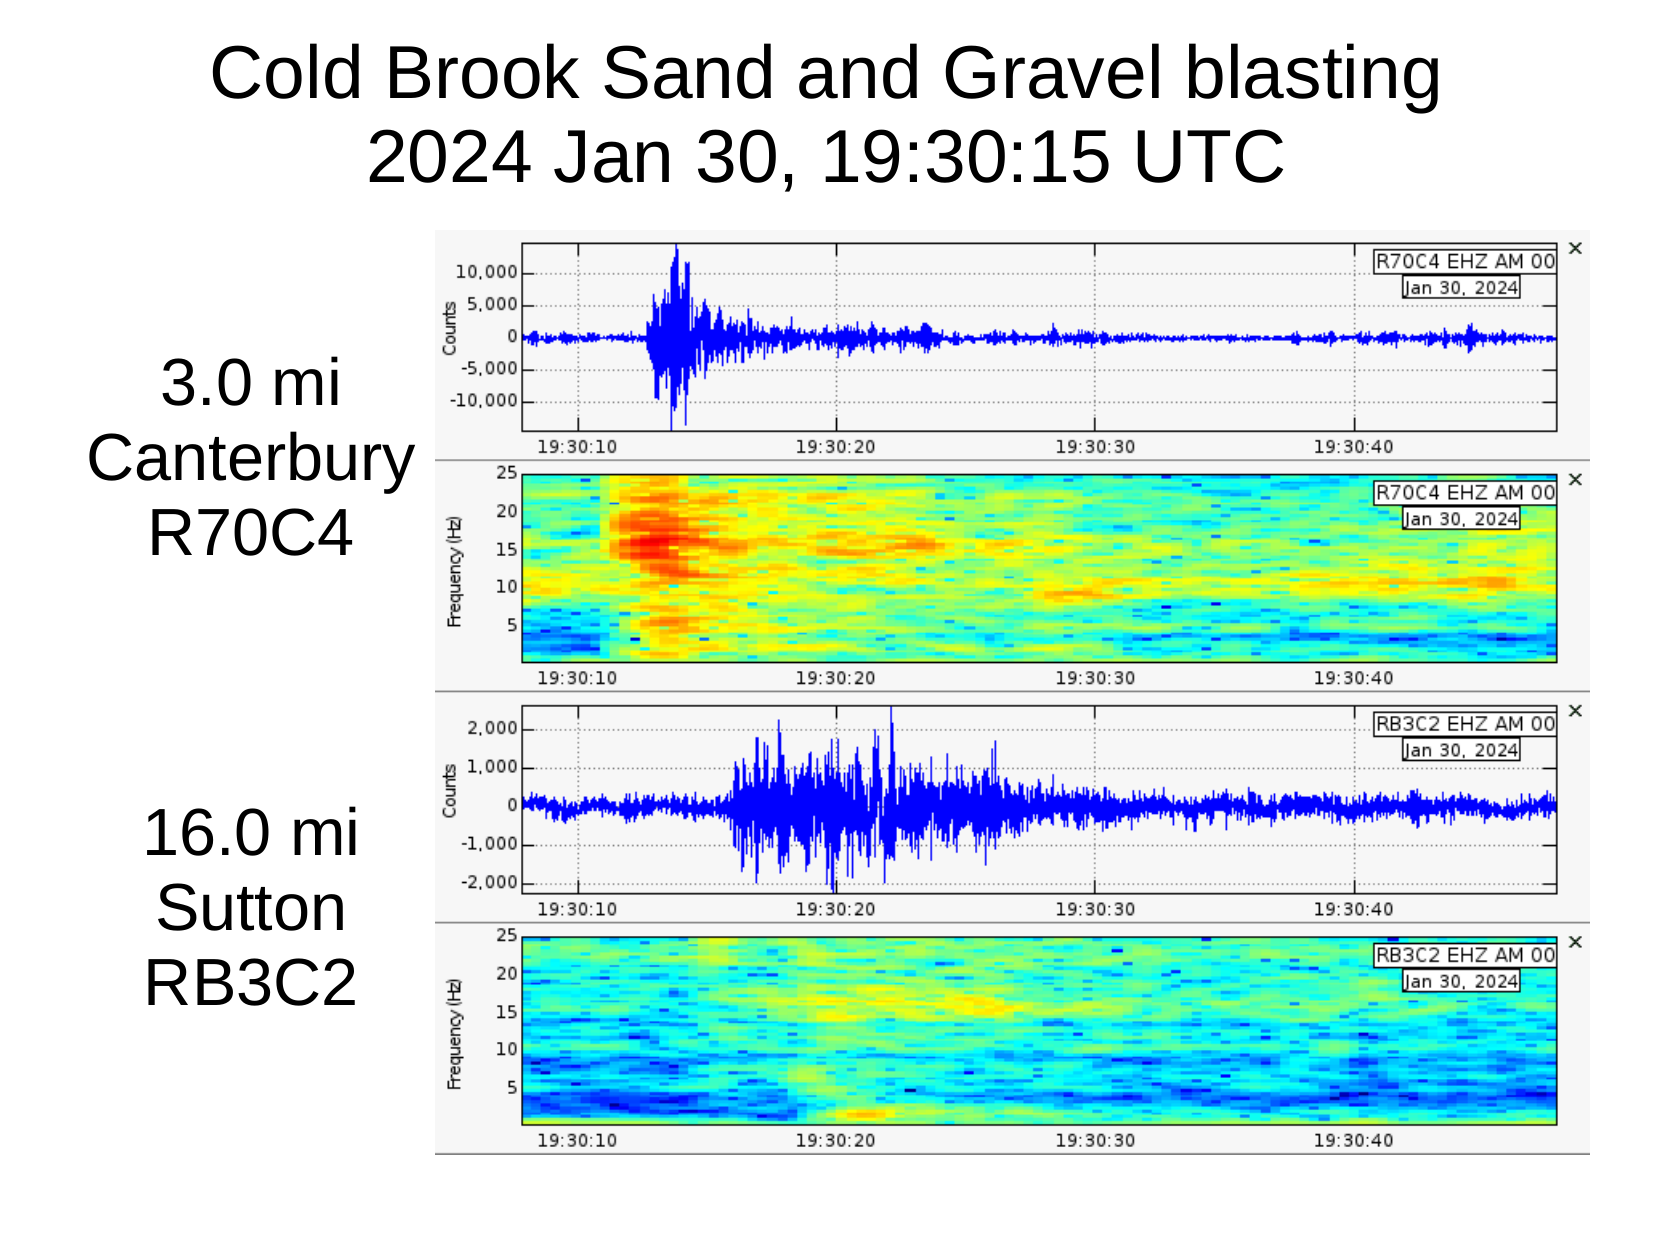

# Cold Brook Sand and Gravel blasting 2024 Jan 30, 19:30:15 UTC
3.0 mi
Canterbury
R70C4
16.0 mi
Sutton
RB3C2